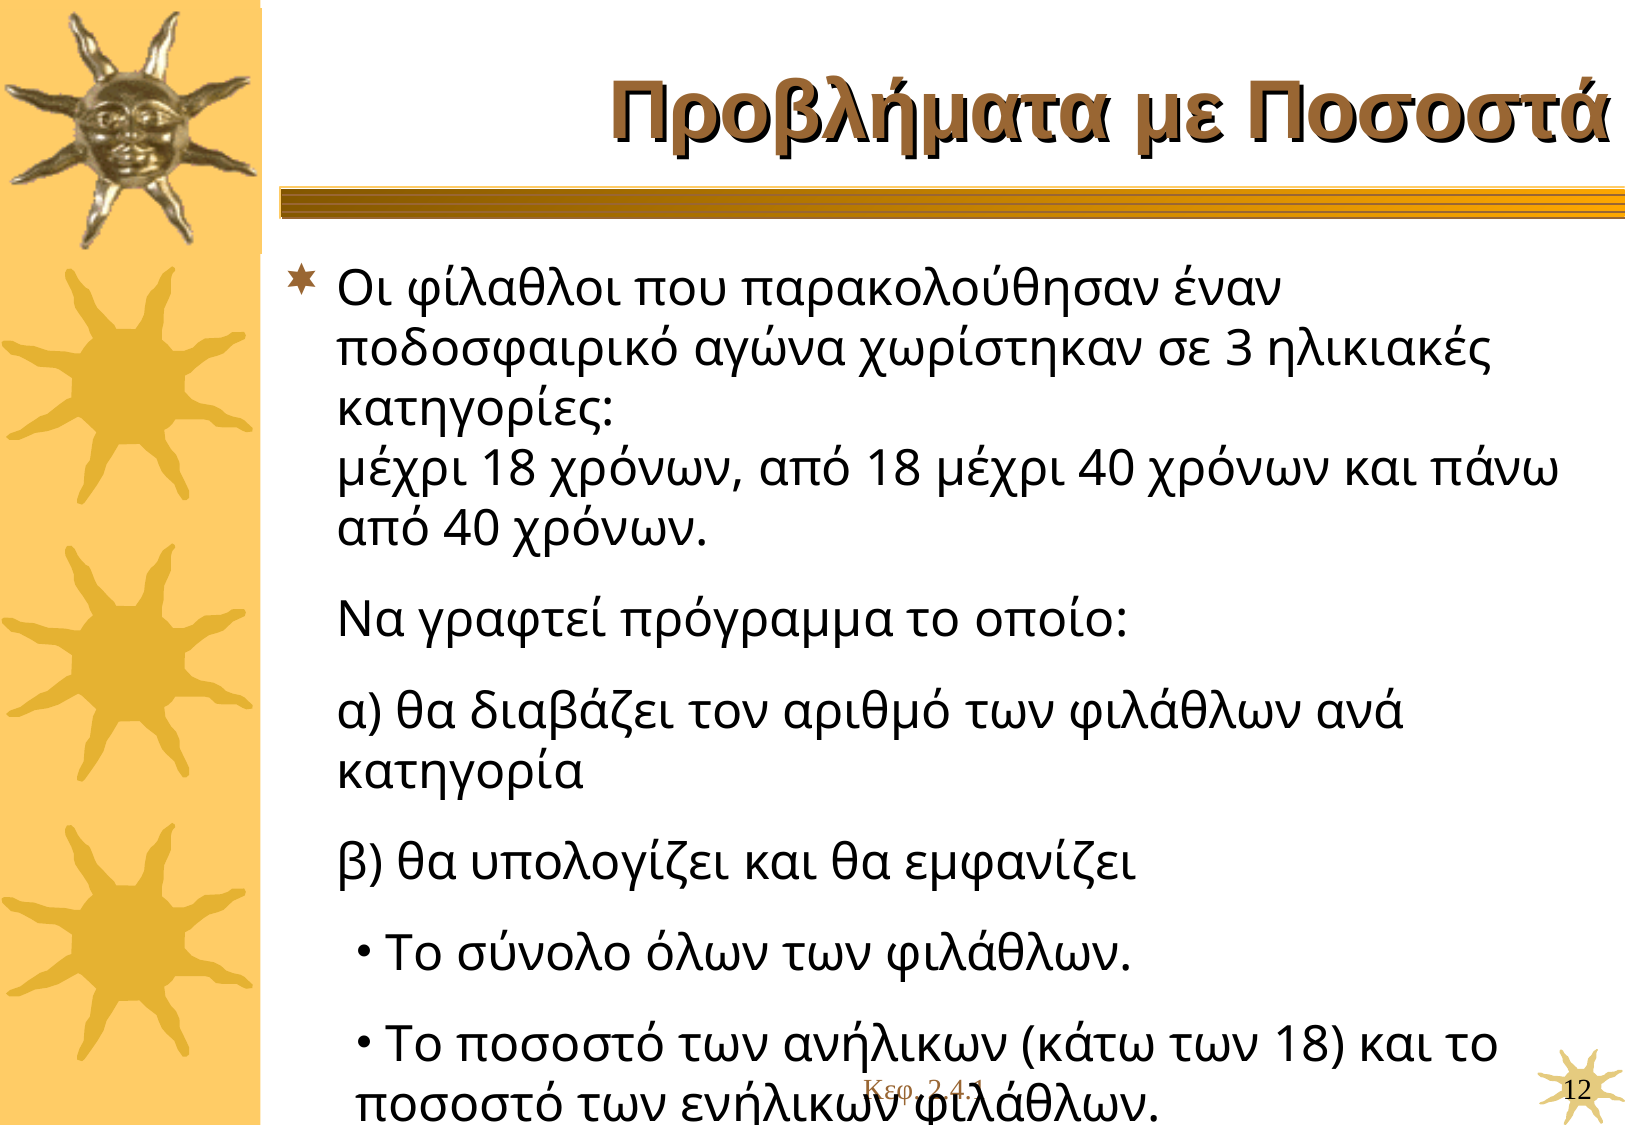

Προβλήματα με Ποσοστά
Οι φίλαθλοι που παρακολούθησαν έναν ποδοσφαιρικό αγώνα χωρίστηκαν σε 3 ηλικιακές κατηγορίες:
μέχρι 18 χρόνων, από 18 μέχρι 40 χρόνων και πάνω από 40 χρόνων.
Να γραφτεί πρόγραμμα το οποίο:
α) θα διαβάζει τον αριθμό των φιλάθλων ανά κατηγορία
β) θα υπολογίζει και θα εμφανίζει
 Το σύνολο όλων των φιλάθλων.
 Το ποσοστό των ανήλικων (κάτω των 18) και το ποσοστό των ενήλικων φιλάθλων.
Κεφ. 2.4.1
12